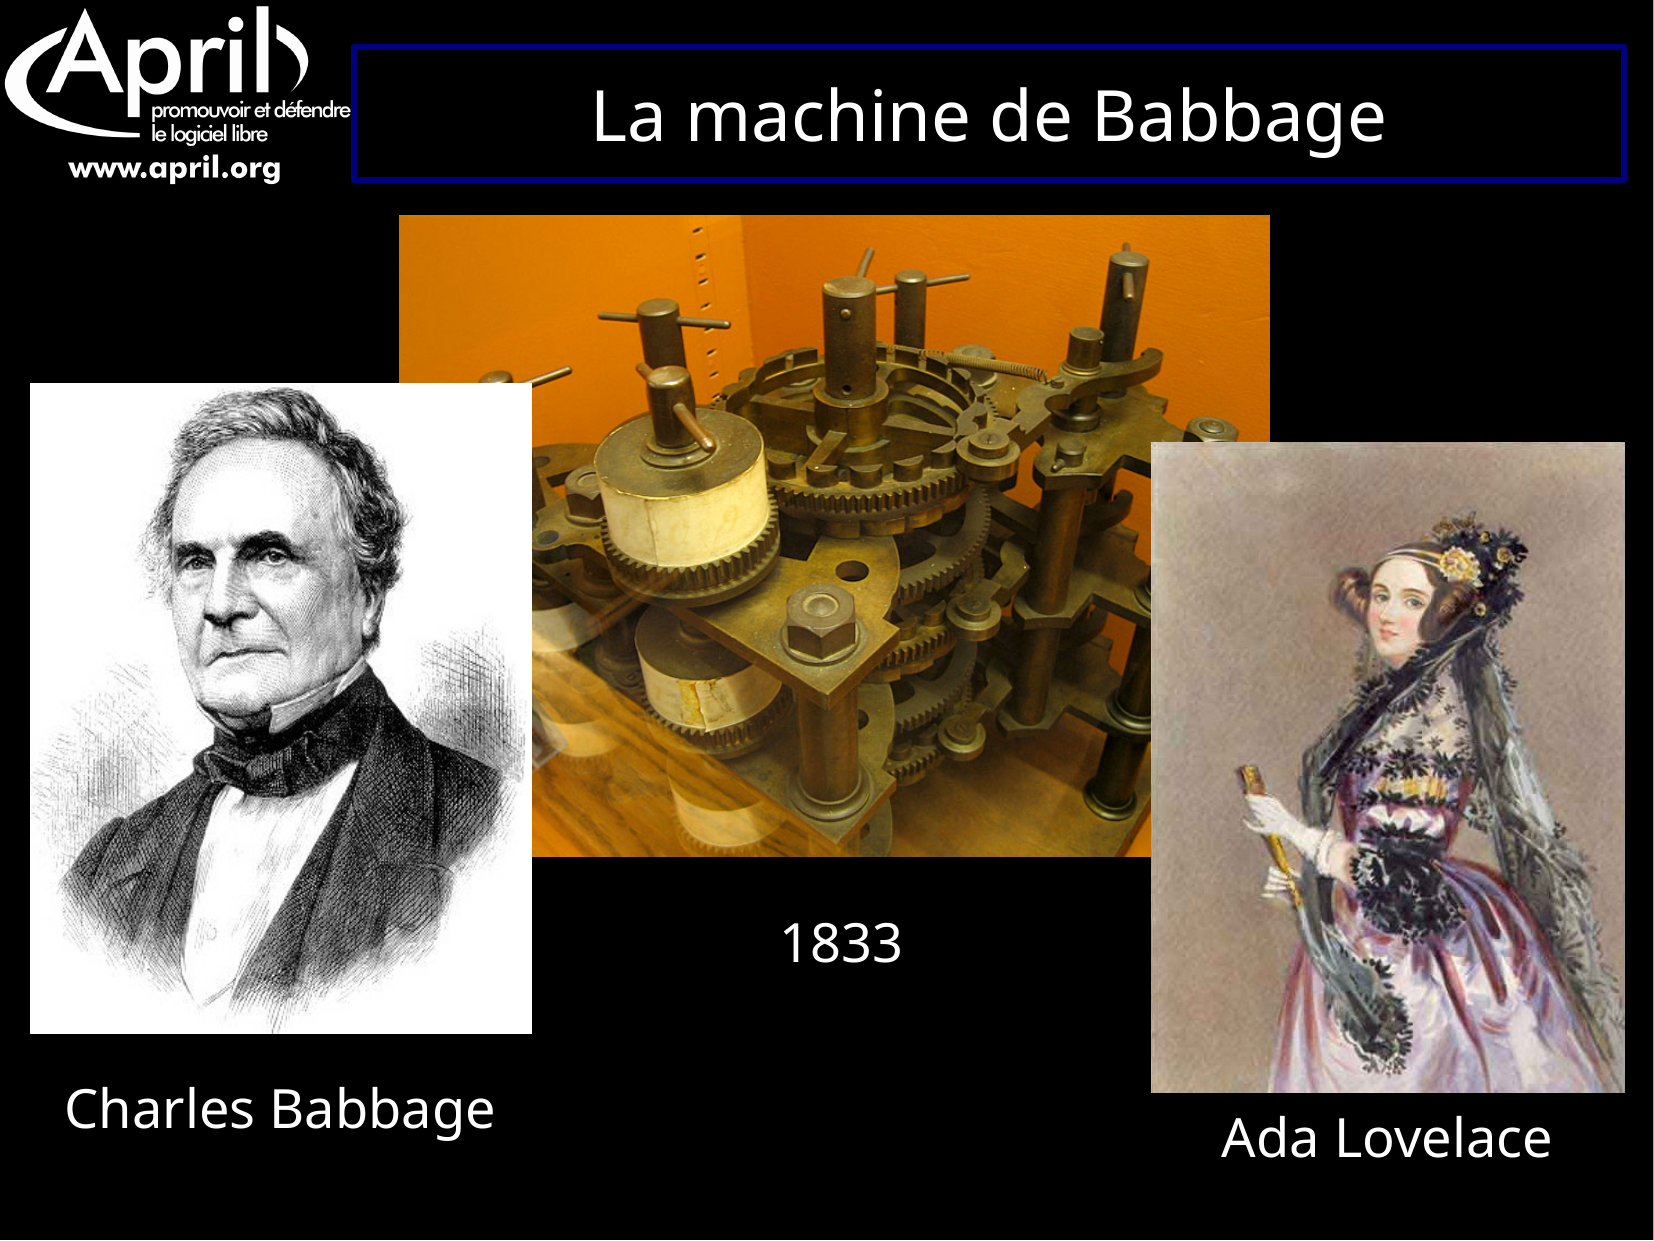

# La machine de Babbage
1833
Charles Babbage
Ada Lovelace